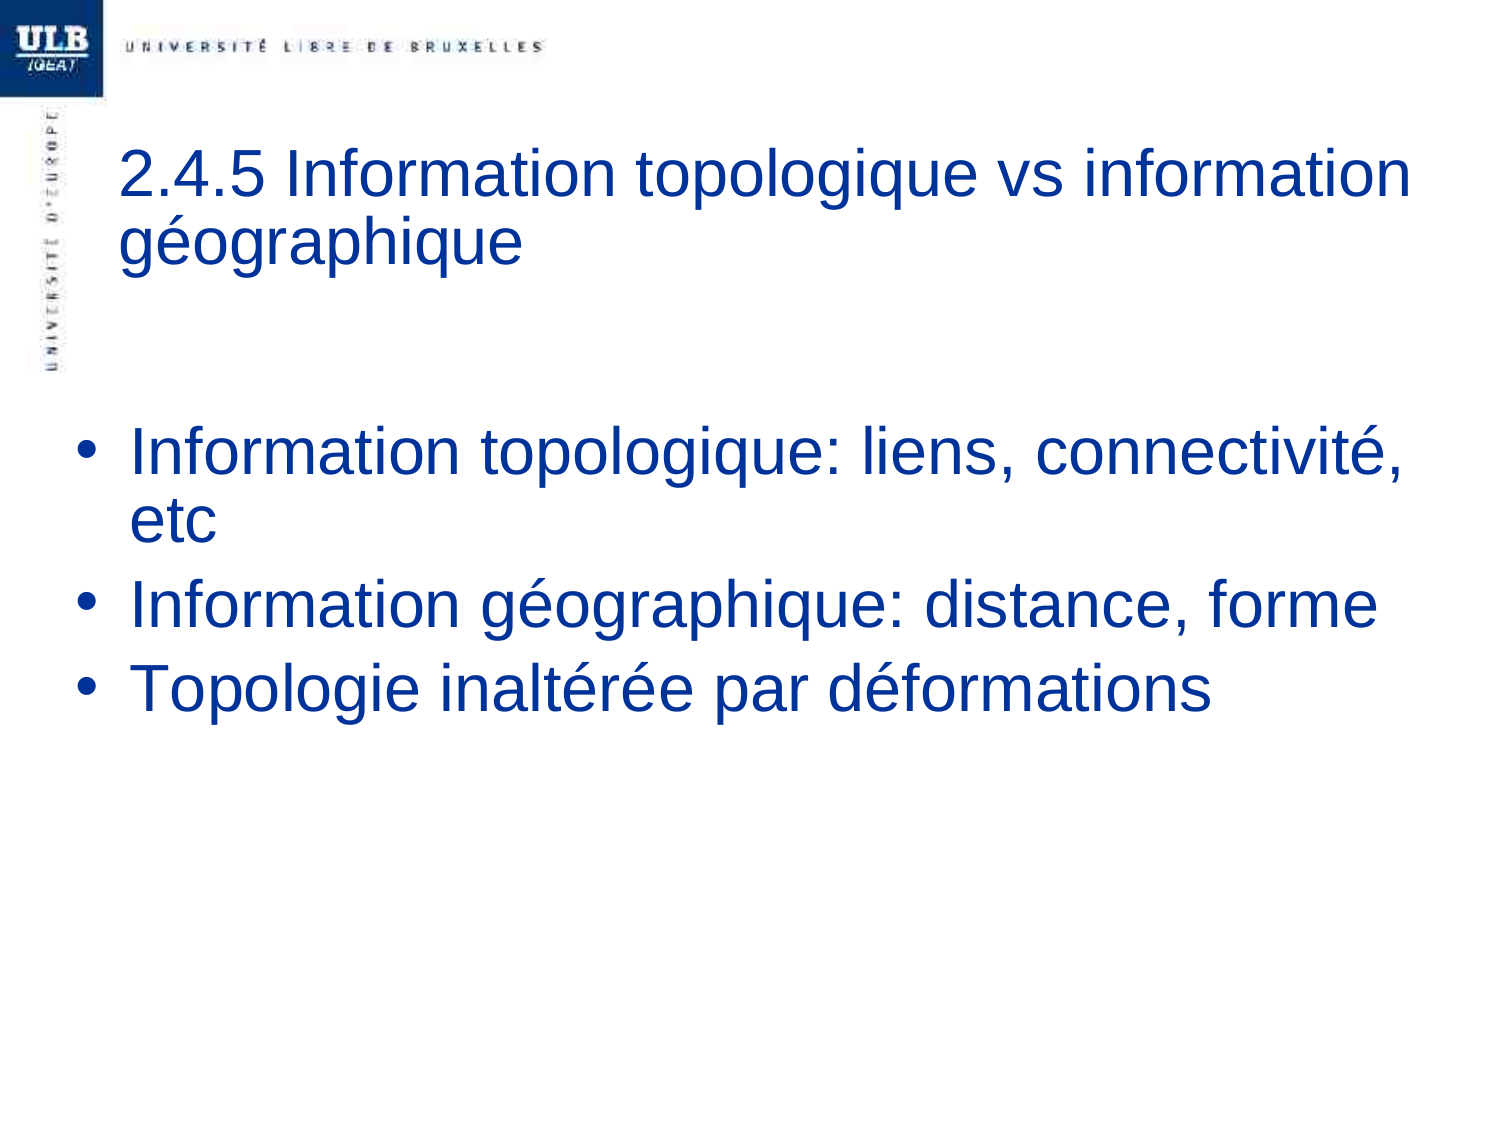

# 2.4.5 Information topologique vs information géographique
Information topologique: liens, connectivité, etc
Information géographique: distance, forme
Topologie inaltérée par déformations